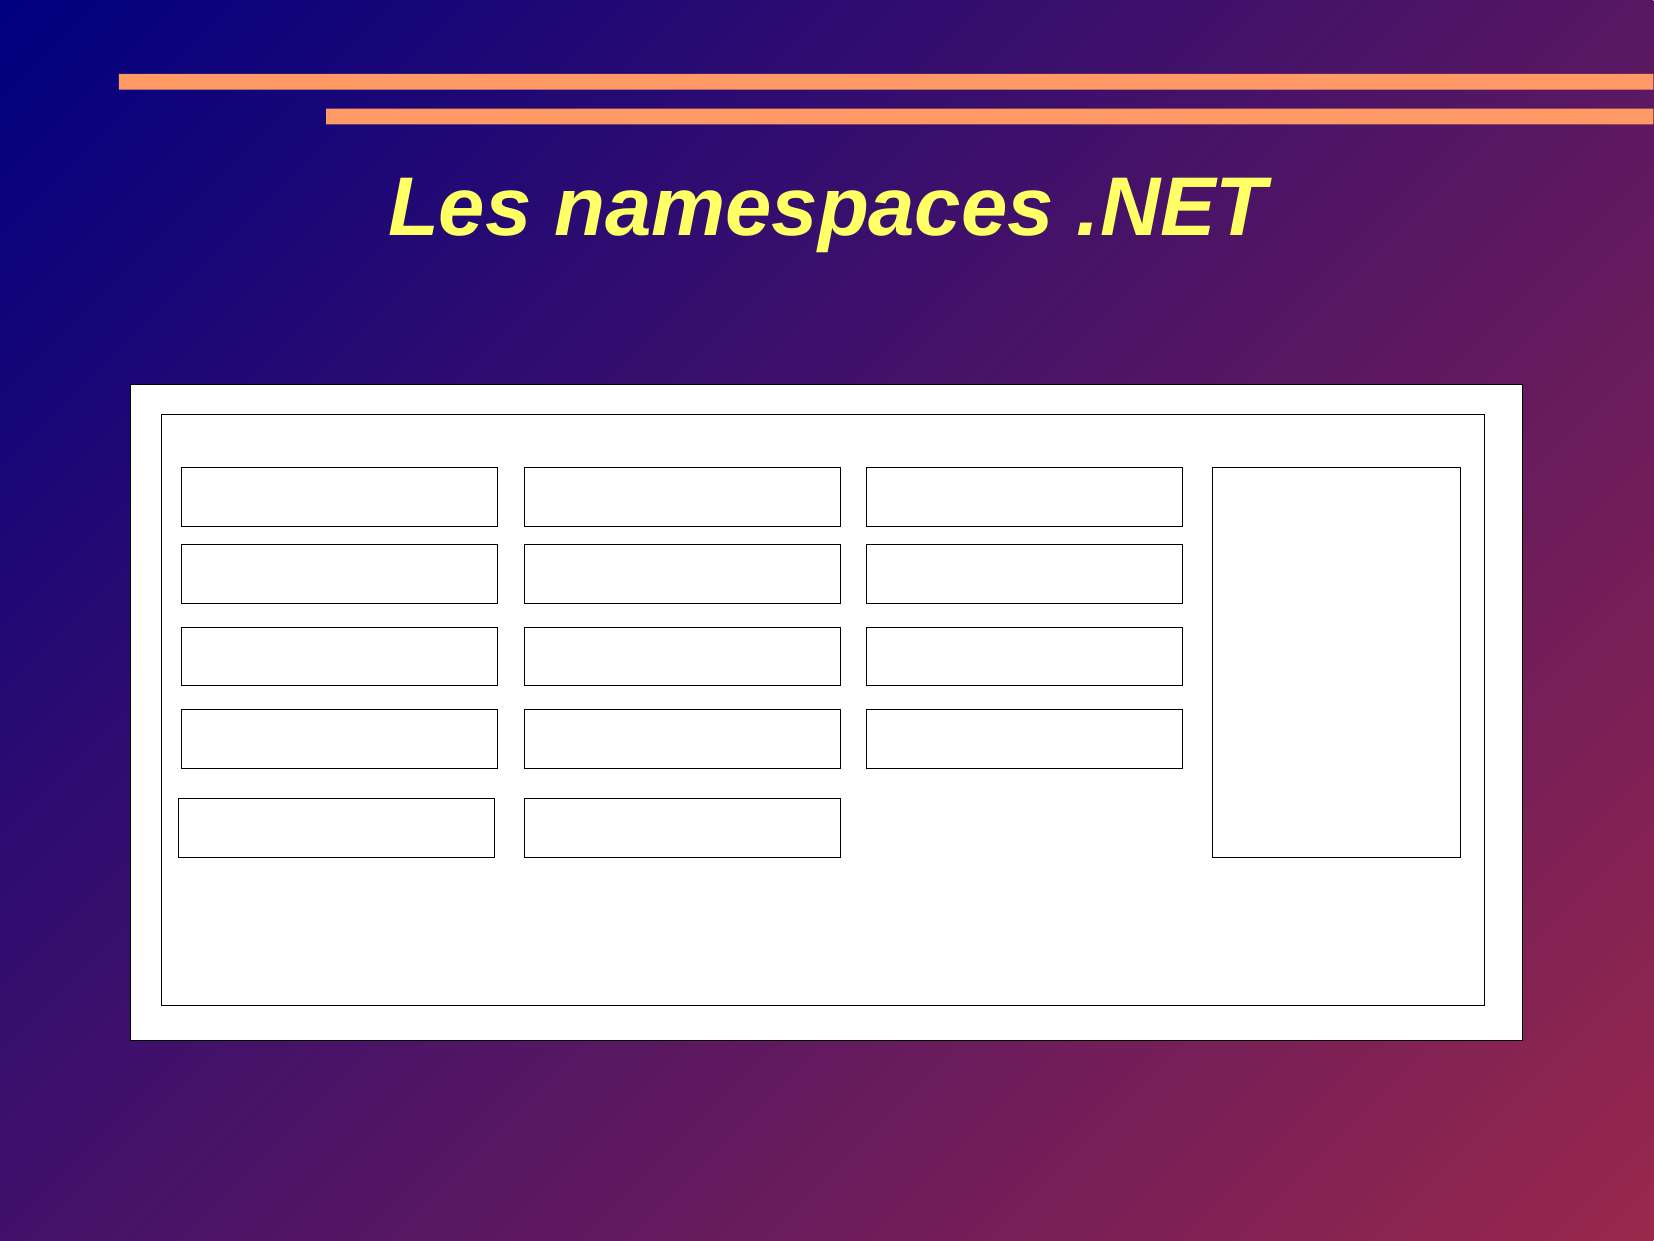

# Les namespaces .NET
Collections
IO
Security
Runtime
Configuration
Net
ServiceProcess
Diagnostics
Trace
Text
Globalization
Resources
Threading
Reflection
Graphics
System